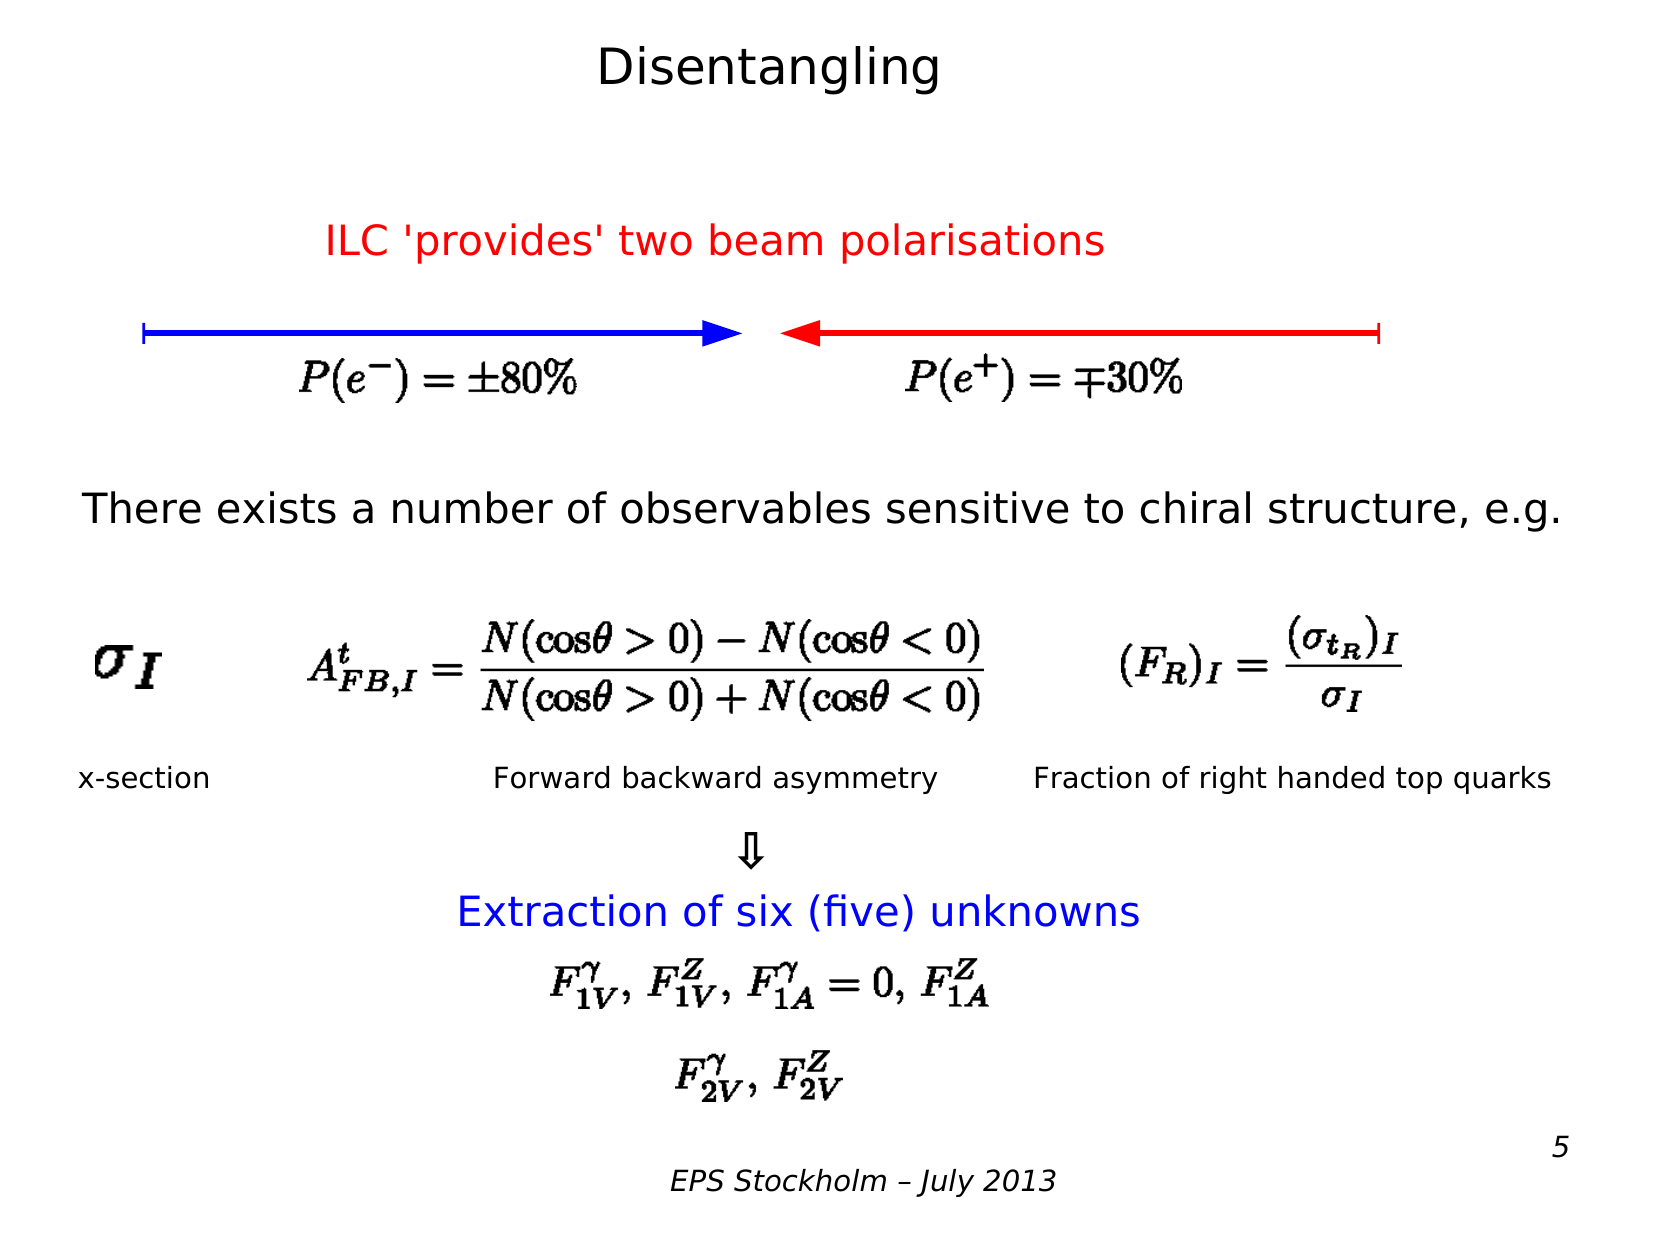

Disentangling
ILC 'provides' two beam polarisations
There exists a number of observables sensitive to chiral structure, e.g.
Forward backward asymmetry
Fraction of right handed top quarks
x-section
⇧
Extraction of six (five) unknowns
FCPPL Workshop - March 2012
5